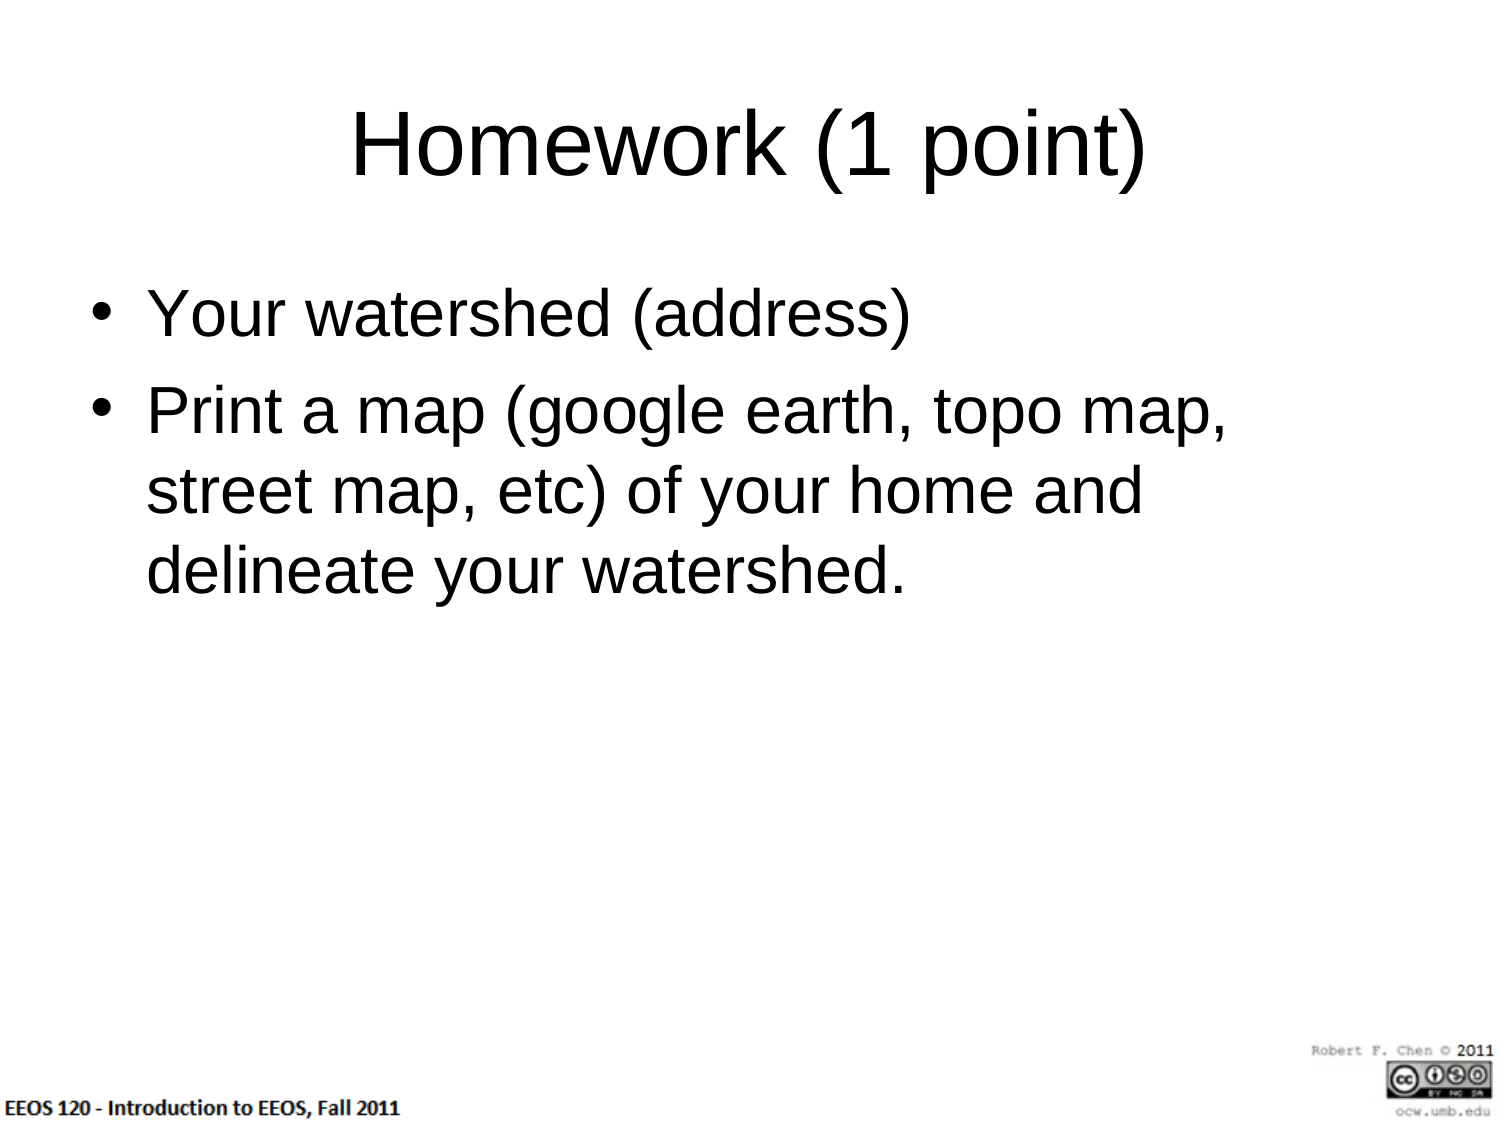

# Homework (1 point)
Your watershed (address)
Print a map (google earth, topo map, street map, etc) of your home and delineate your watershed.